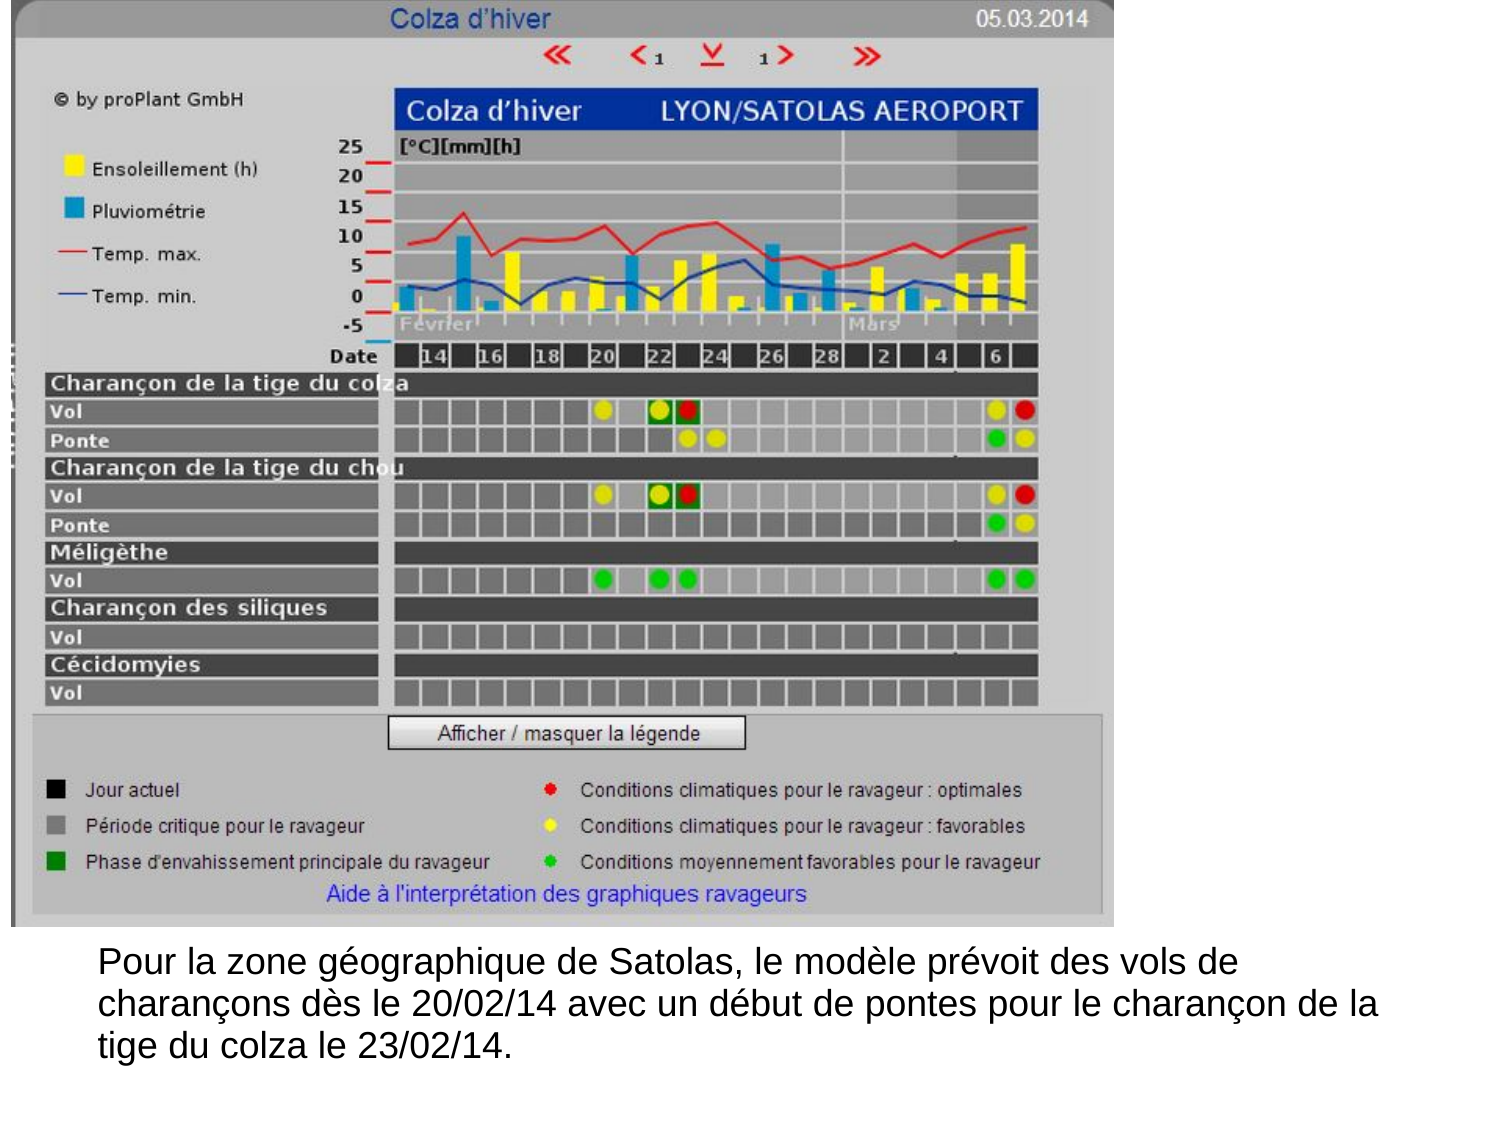

Pour la zone géographique de Satolas, le modèle prévoit des vols de charançons dès le 20/02/14 avec un début de pontes pour le charançon de la tige du colza le 23/02/14.